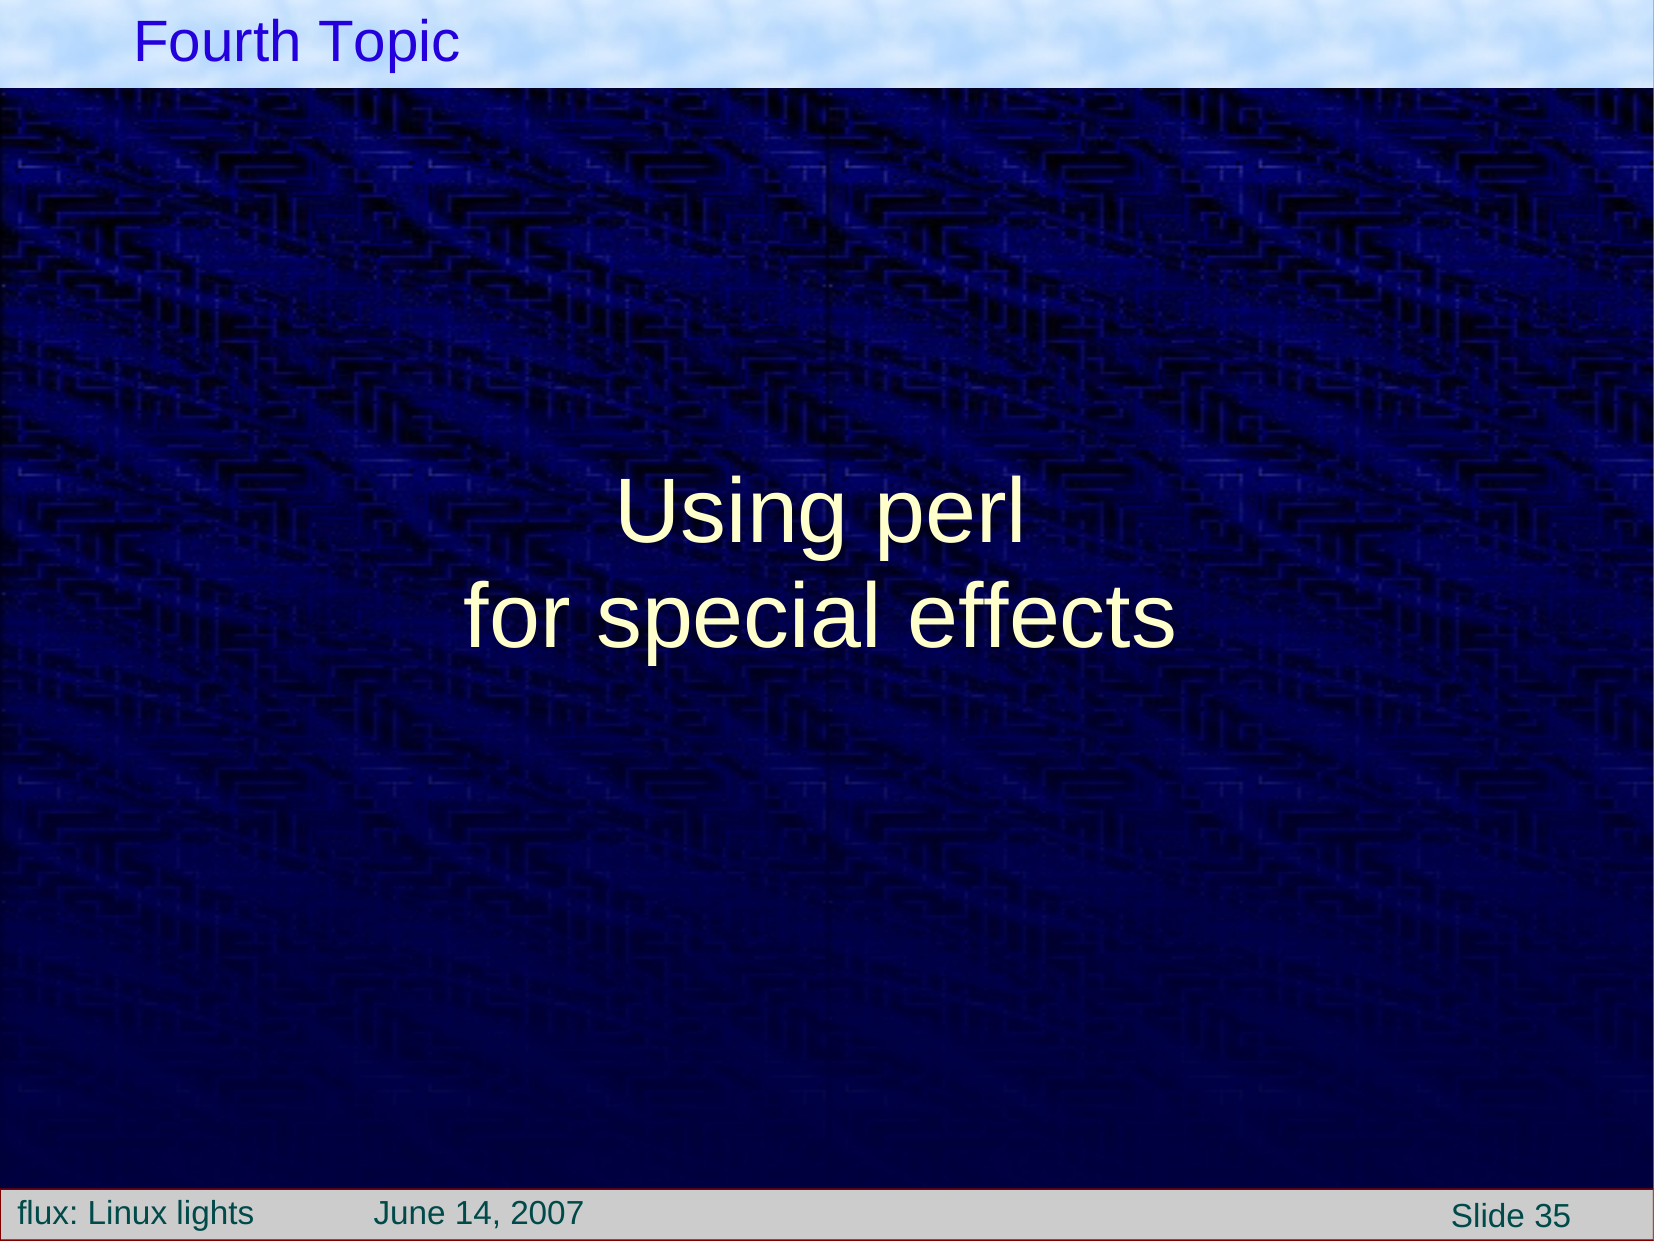

Fourth Topic
# Using perl for special effects
flux: Linux lights	June 14, 2007
Slide